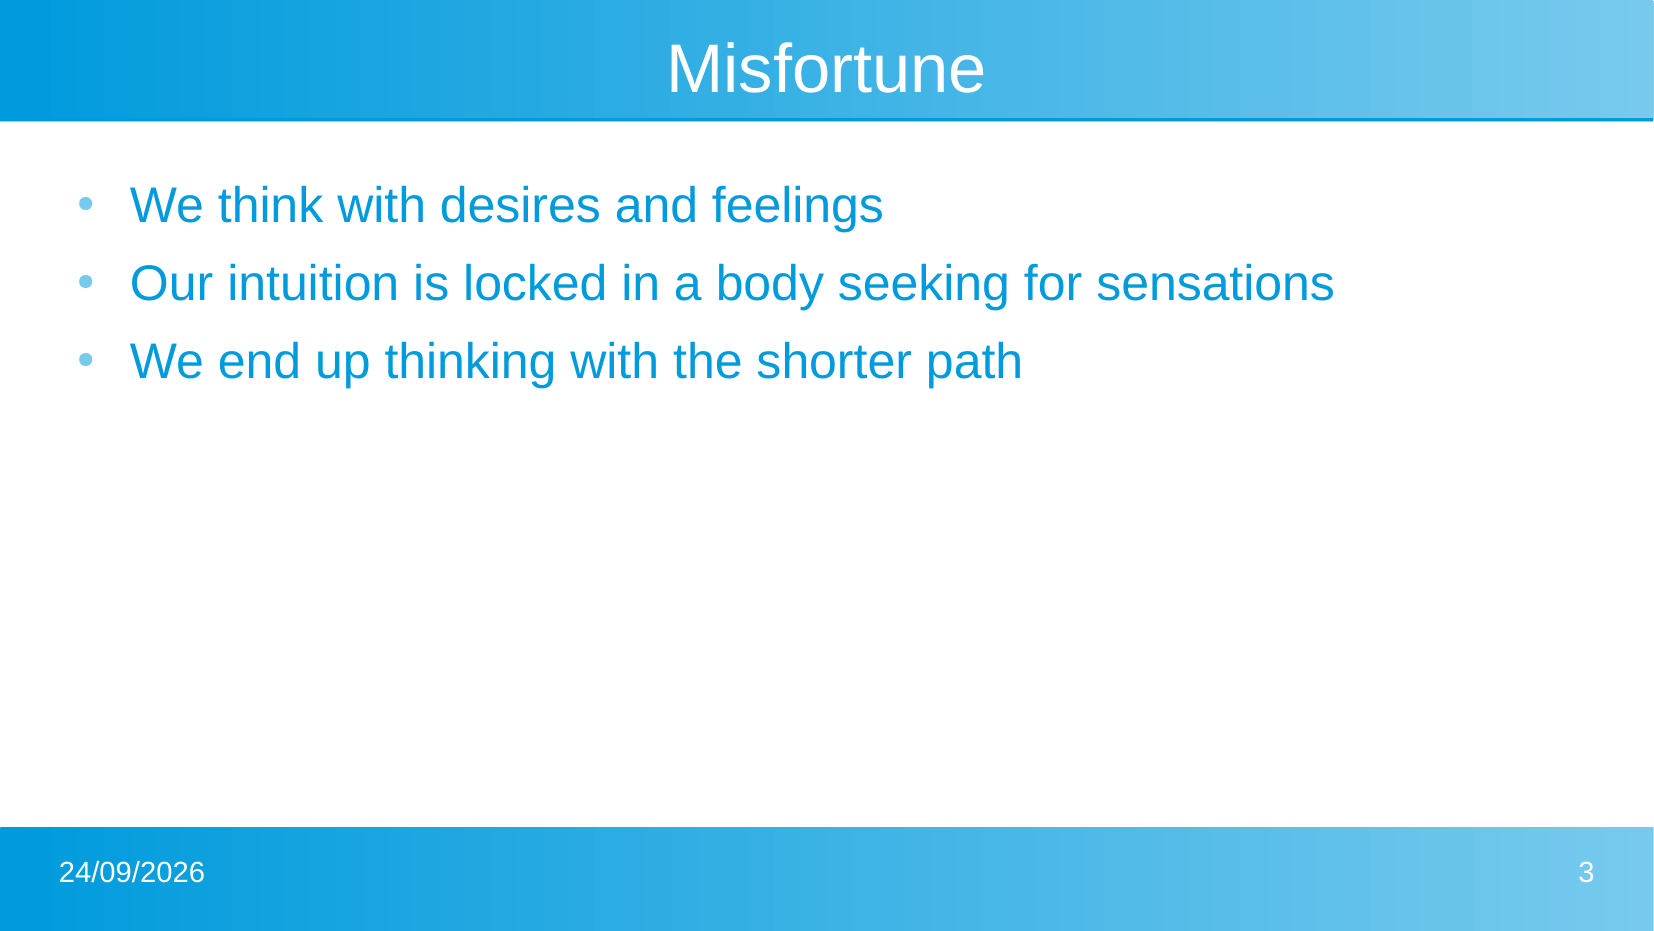

# Misfortune
We think with desires and feelings
Our intuition is locked in a body seeking for sensations
We end up thinking with the shorter path
3